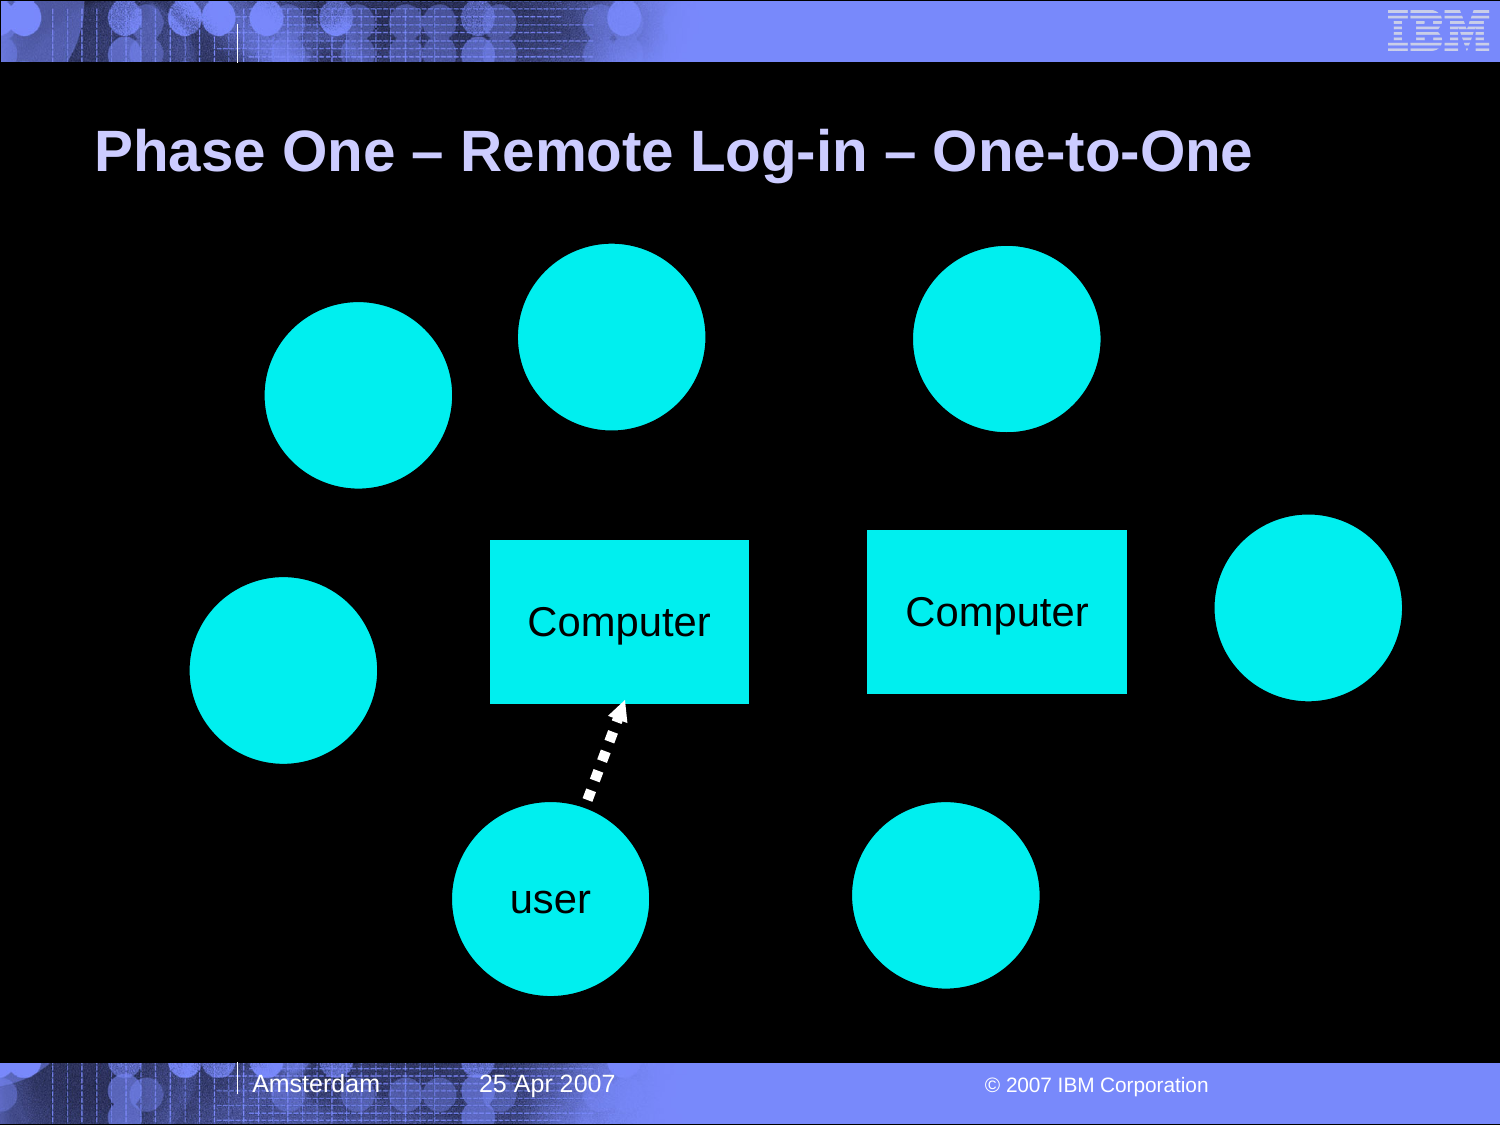

# Phase One – Remote Log-in – One-to-One
Computer
Computer
user